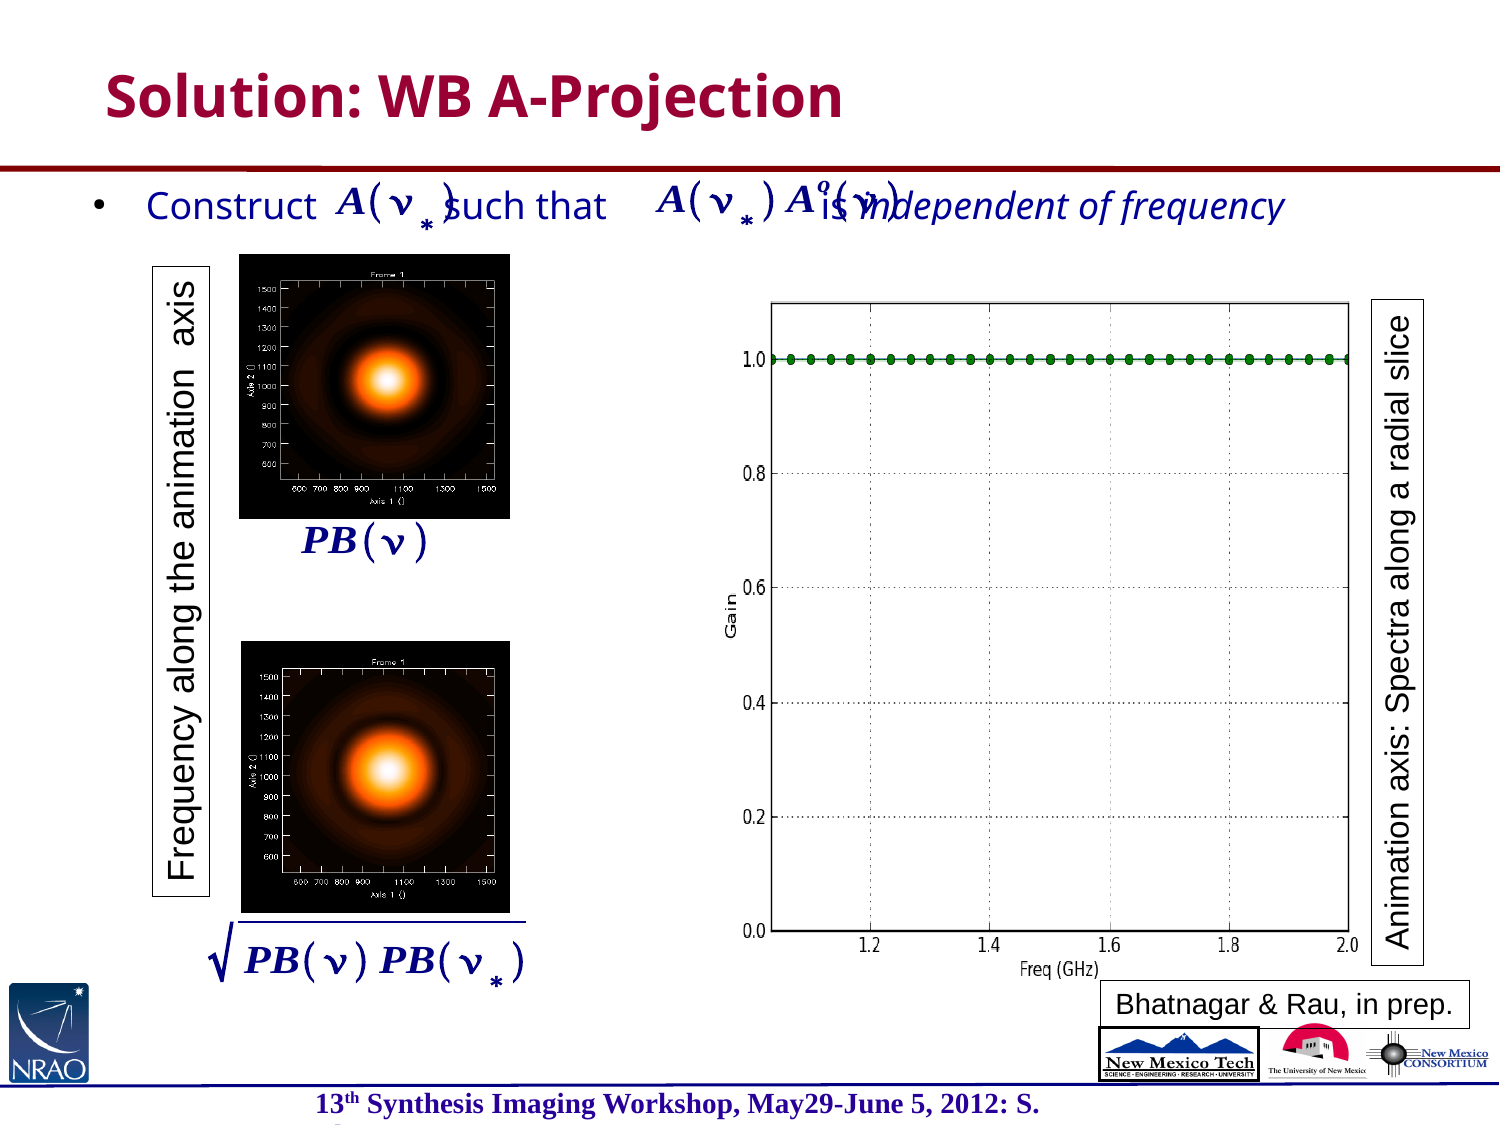

Solution: WB A-Projection
# Construct such that is independent of frequency
Frequency along the animation axis
Animation axis: Spectra along a radial slice
Bhatnagar & Rau, in prep.